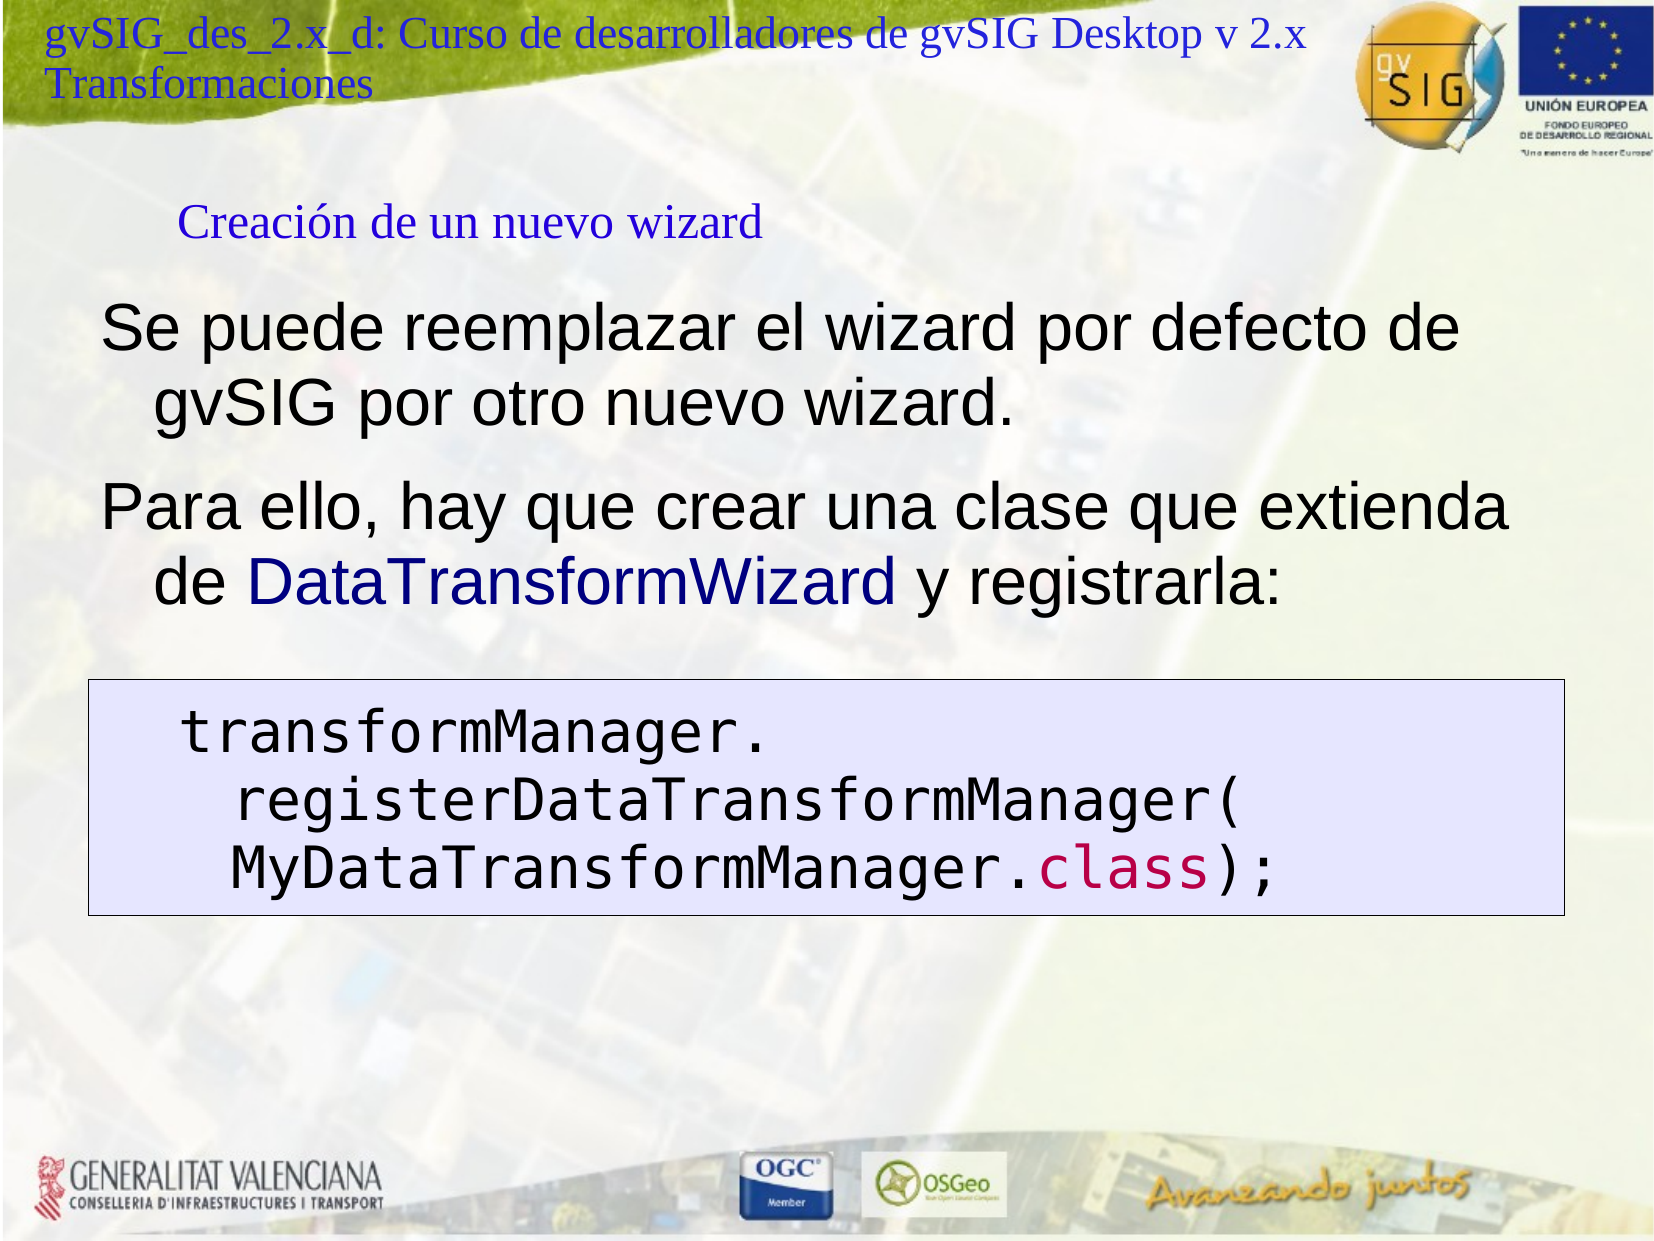

# Creación de un nuevo wizard
Se puede reemplazar el wizard por defecto de gvSIG por otro nuevo wizard.
Para ello, hay que crear una clase que extienda de DataTransformWizard y registrarla:
transformManager. registerDataTransformManager( MyDataTransformManager.class);